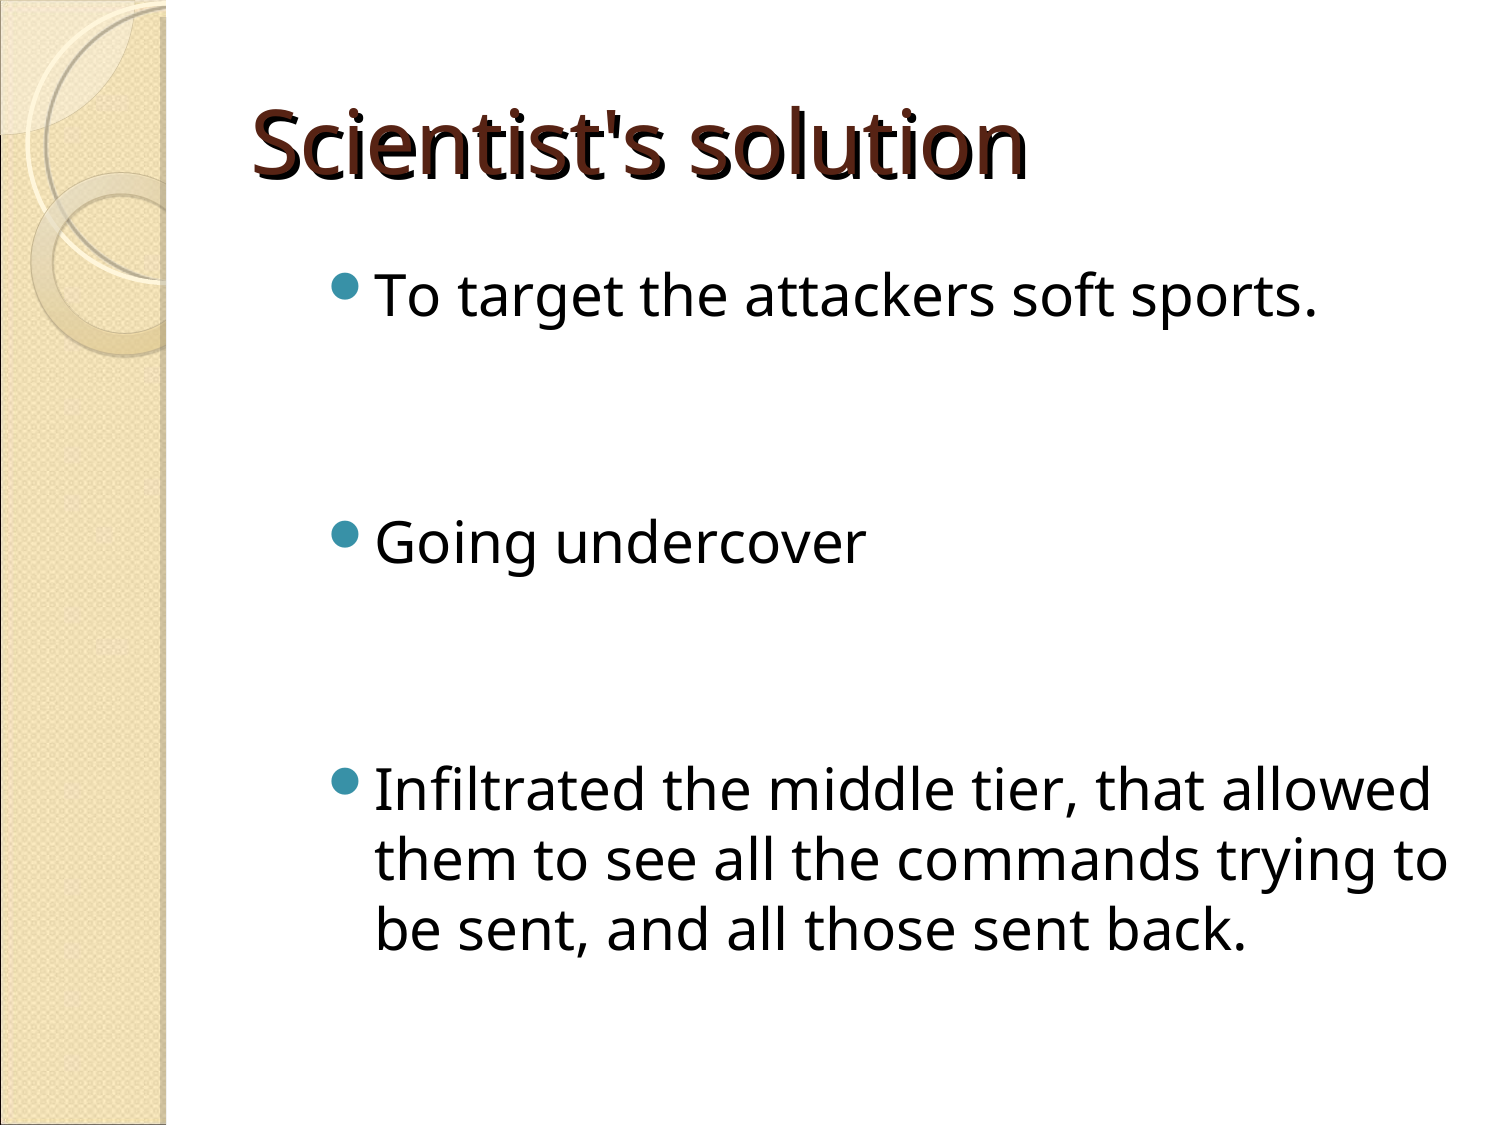

Scientist's solution
To target the attackers soft sports.
Going undercover
Infiltrated the middle tier, that allowed them to see all the commands trying to be sent, and all those sent back.